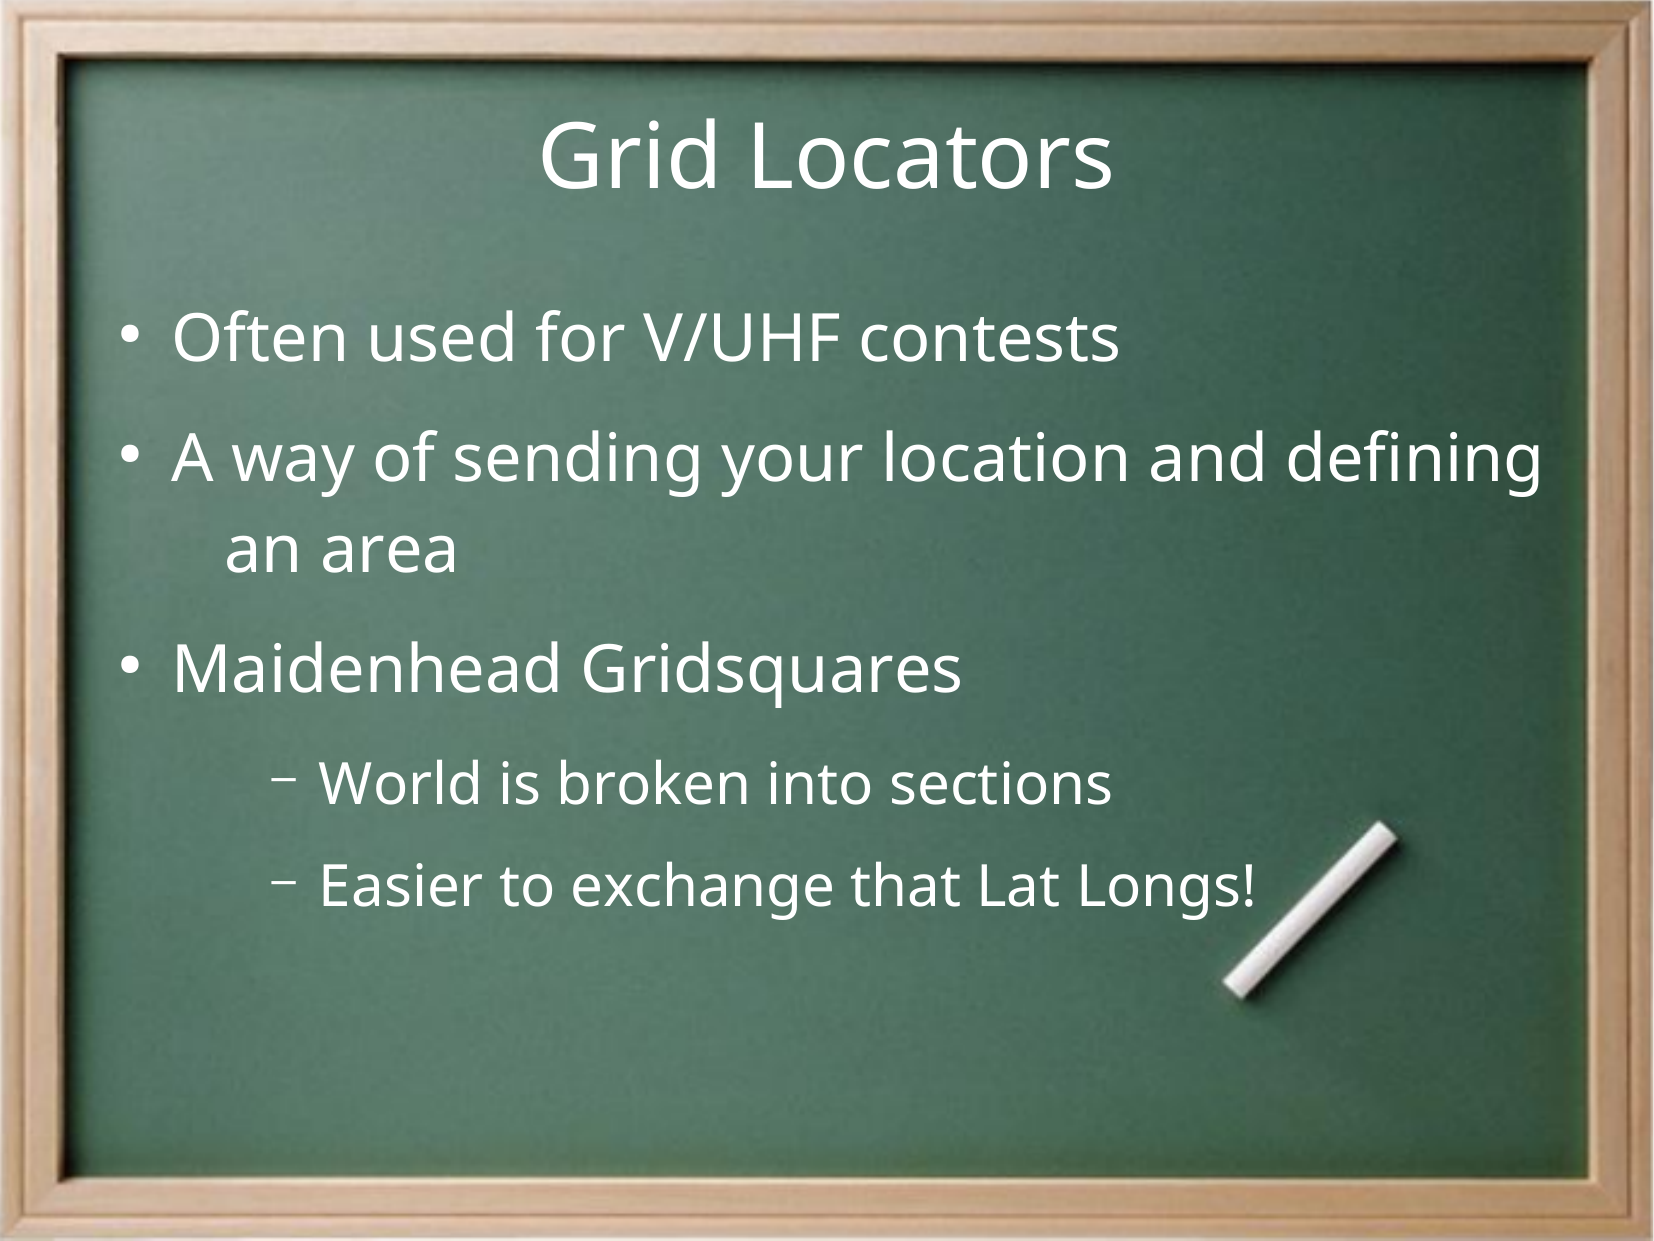

# Grid Locators
Often used for V/UHF contests
A way of sending your location and defining an area
Maidenhead Gridsquares
World is broken into sections
Easier to exchange that Lat Longs!